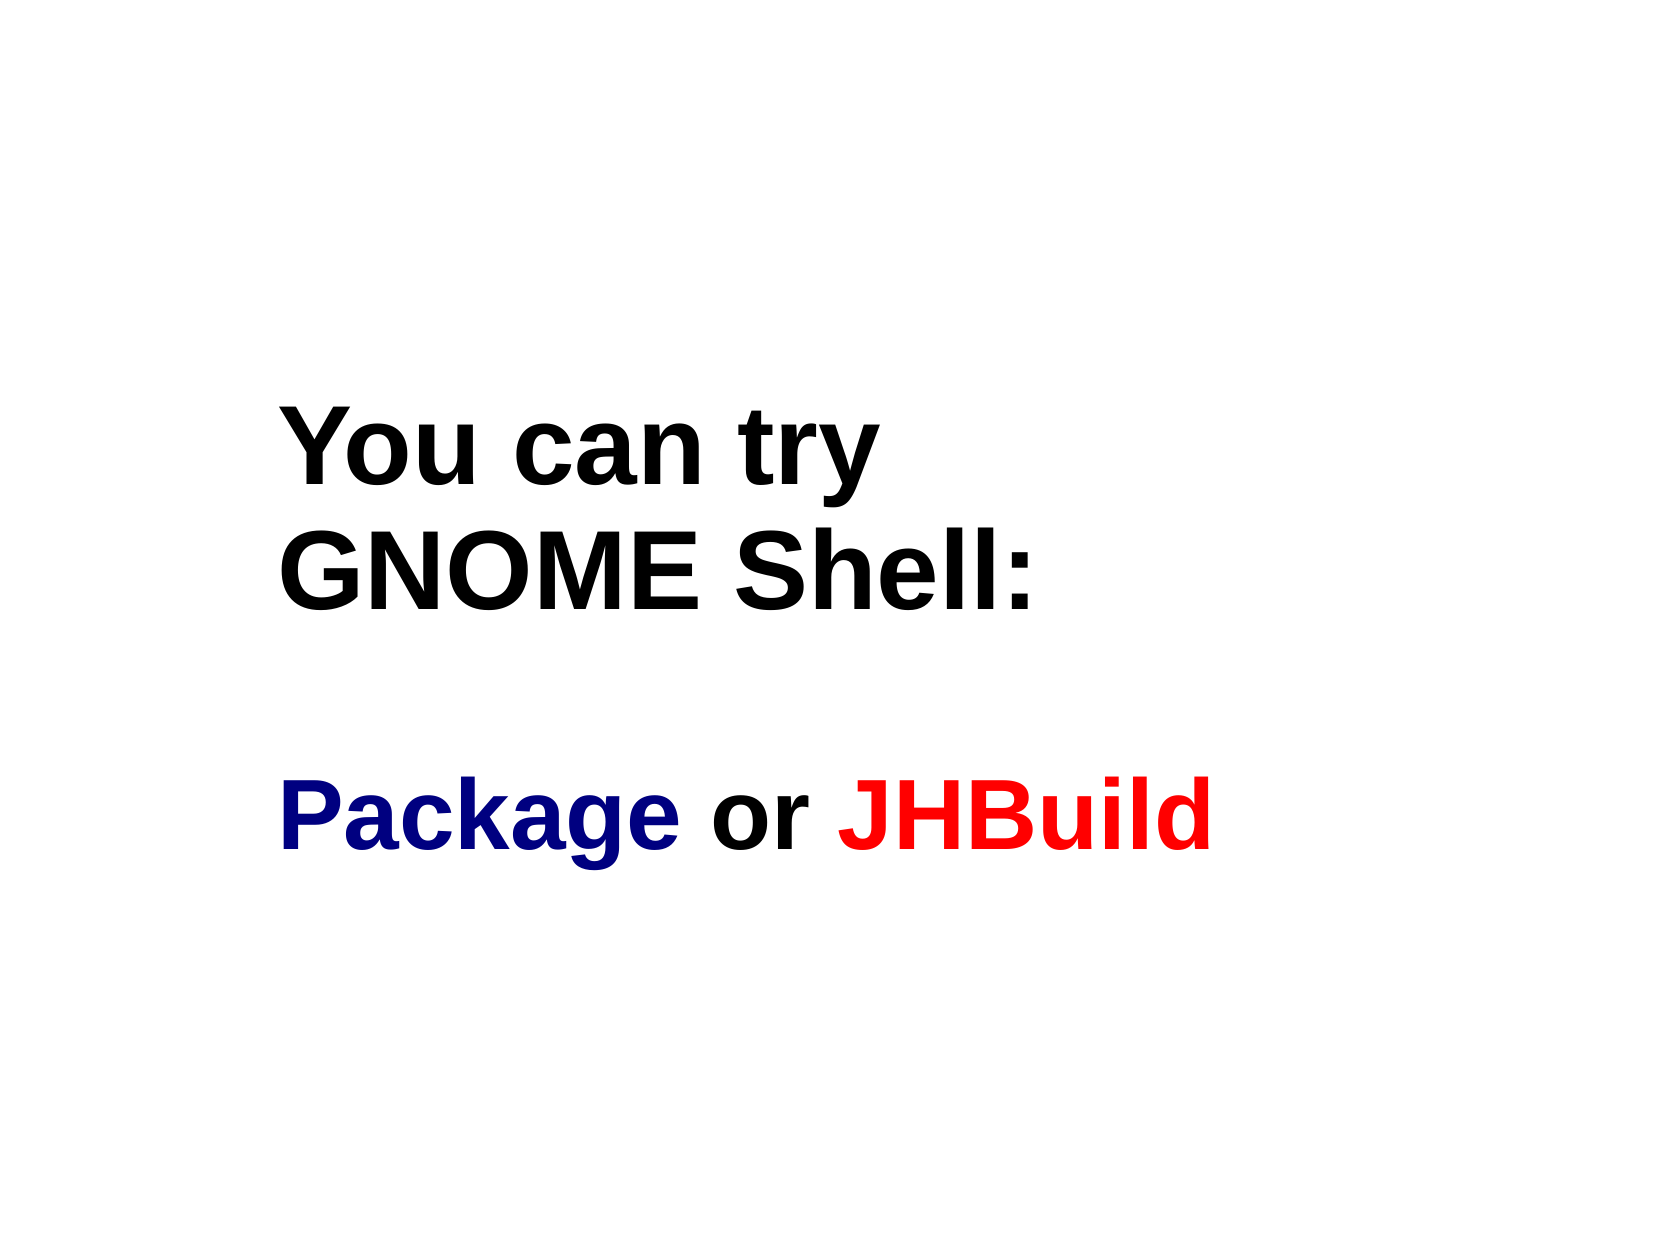

You can try GNOME Shell:
Package or JHBuild